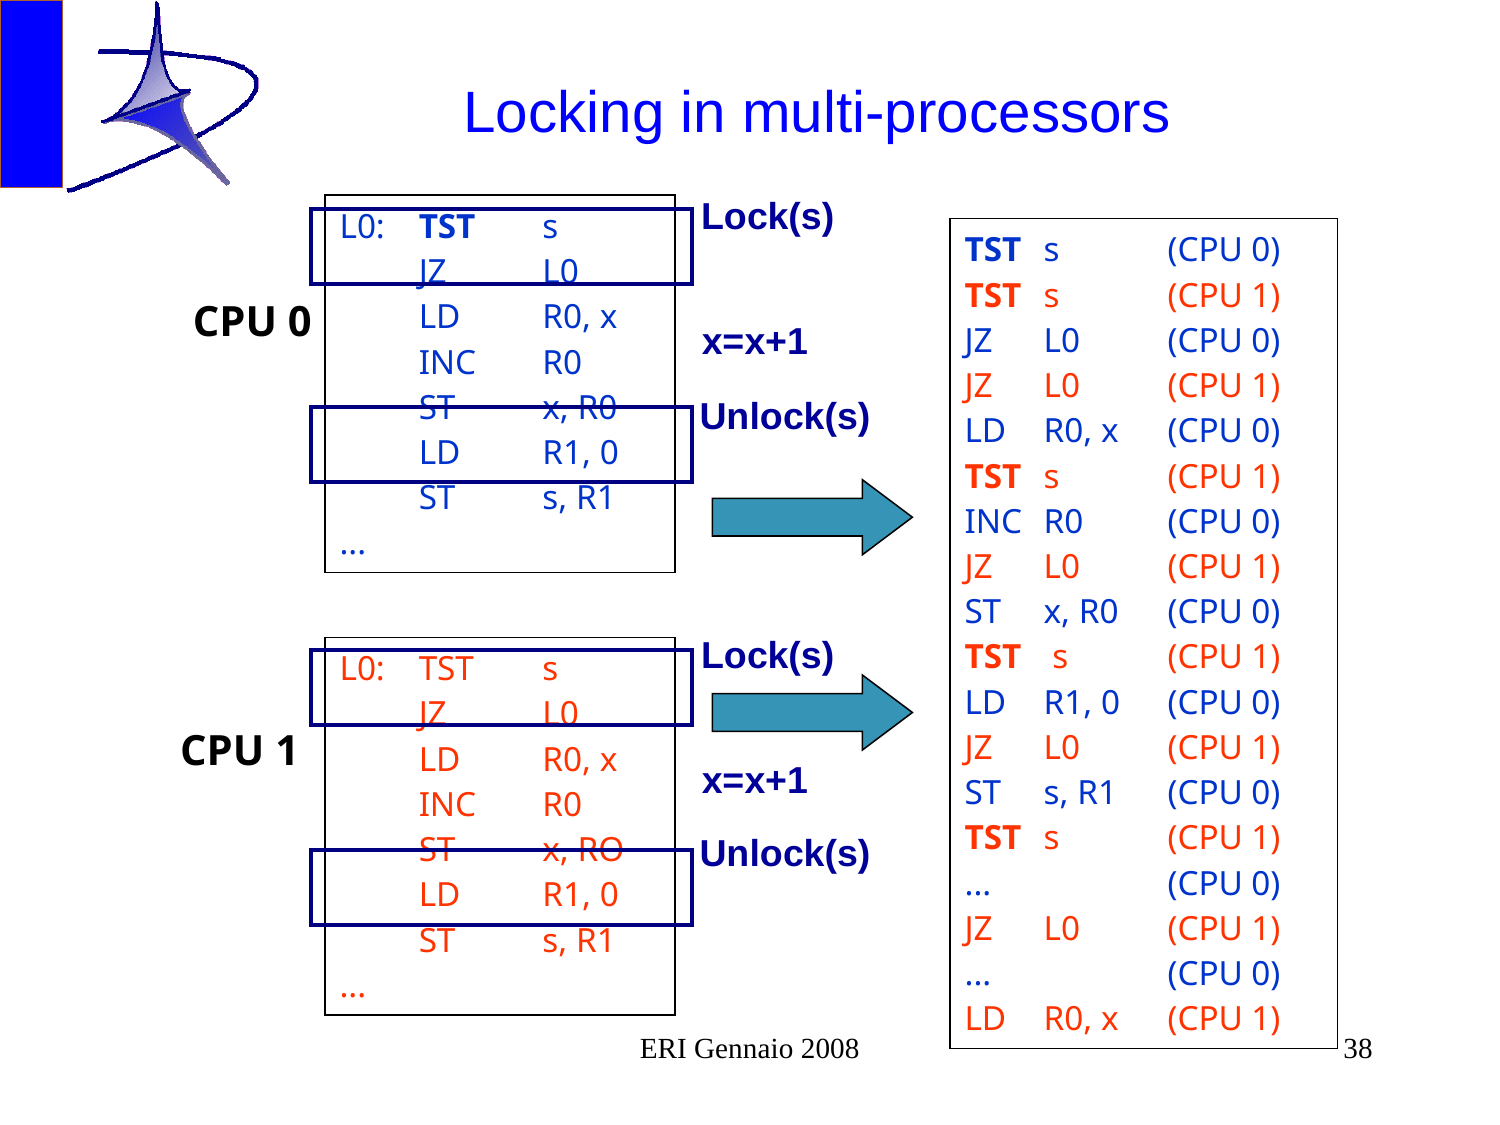

# Locking in multi-processors
Lock(s)
L0: 	TST 	s
	JZ	L0
	LD	R0, x
	INC	R0
	ST	x, R0
	LD 	R1, 0
	ST	s, R1
...
TST	s	(CPU 0)
TST	s	(CPU 1)
JZ	L0	(CPU 0)
JZ 	L0	(CPU 1)
LD	R0, x	(CPU 0)
TST	s	(CPU 1)
INC	R0	(CPU 0)
JZ	L0	(CPU 1)
ST	x, R0	(CPU 0)
TST	 s	(CPU 1)
LD 	R1, 0	(CPU 0)
JZ	L0	(CPU 1)
ST	s, R1	(CPU 0)
TST	s	(CPU 1)
...		(CPU 0)
JZ	L0	(CPU 1)
...		(CPU 0)
LD	R0, x	(CPU 1)
CPU 0
x=x+1
Unlock(s)
Lock(s)
L0: 	TST	s
	JZ	L0
	LD	R0, x
	INC	R0
	ST	x, RO
	LD 	R1, 0
	ST	s, R1
...
CPU 1
x=x+1
Unlock(s)
ERI Gennaio 2008
38